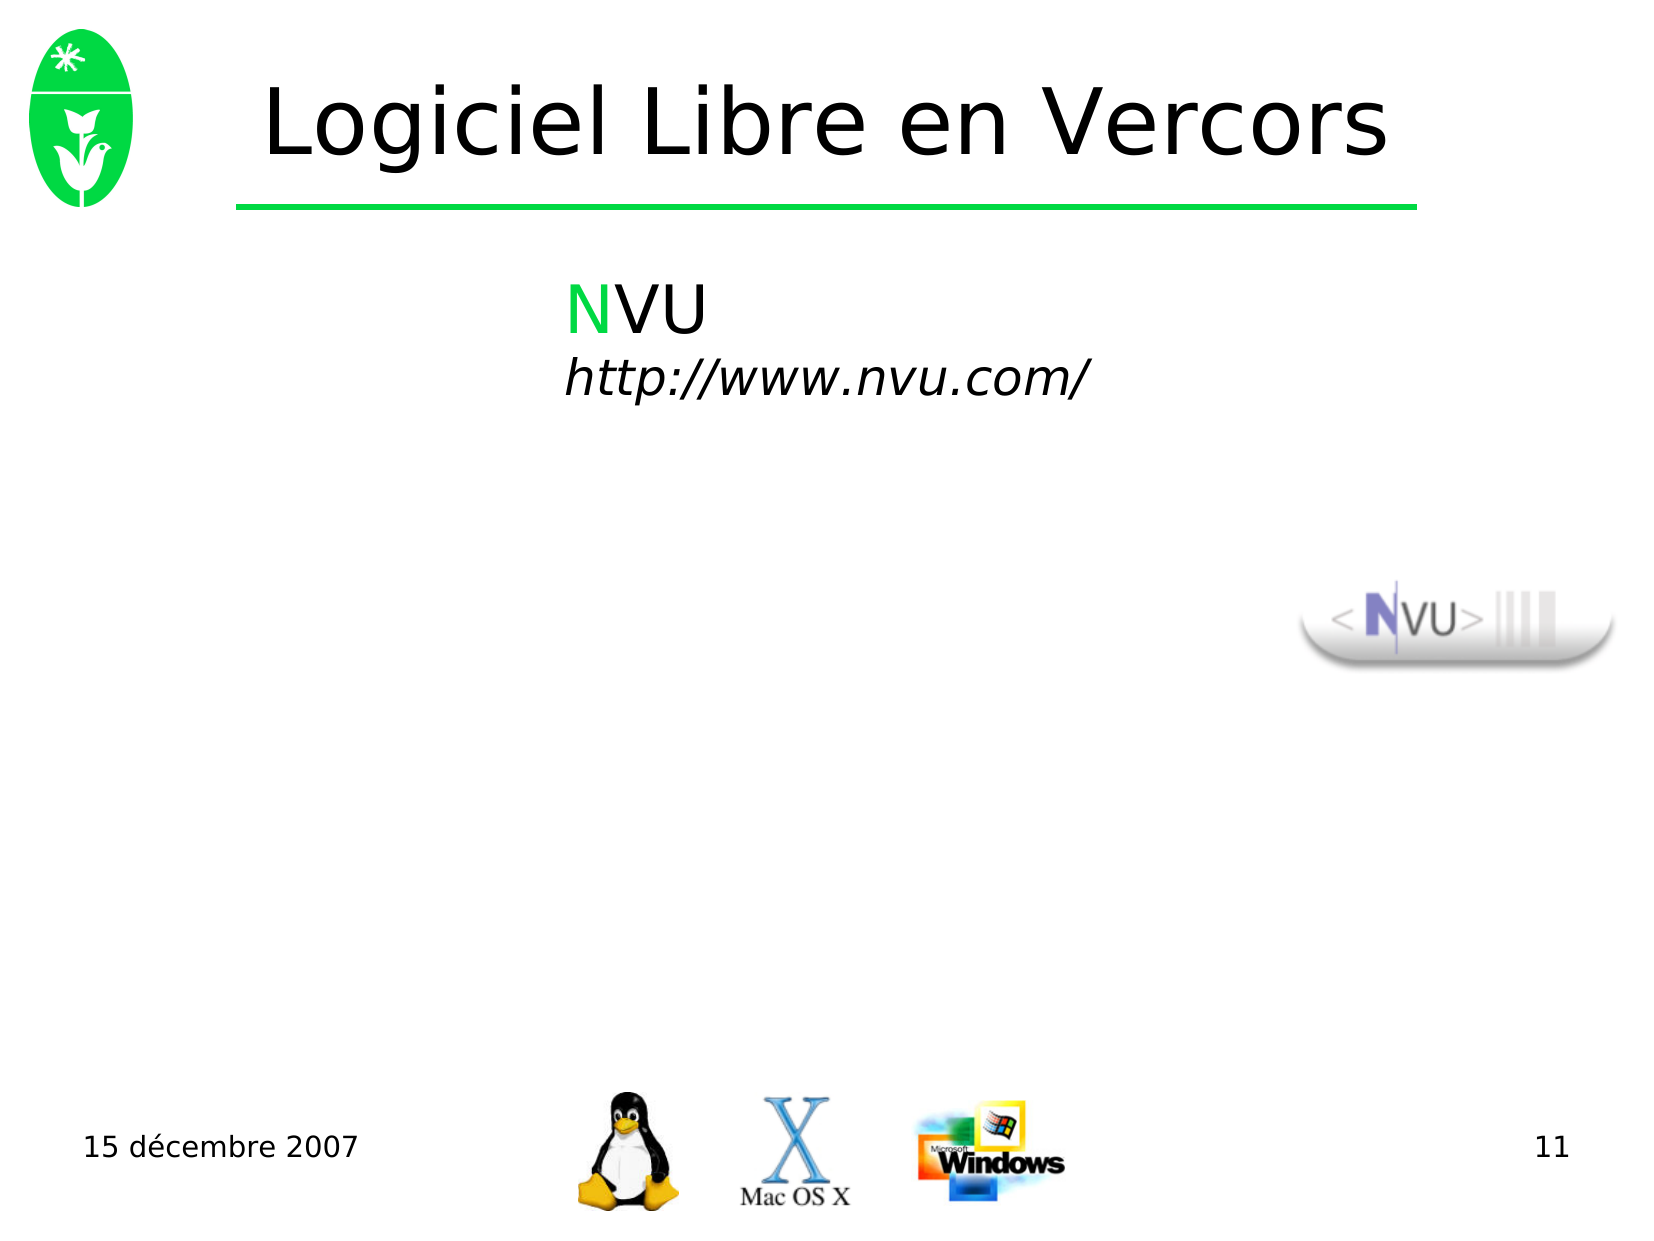

# Logiciel Libre en Vercors
NVU
http://www.nvu.com/
15 décembre 2007
11